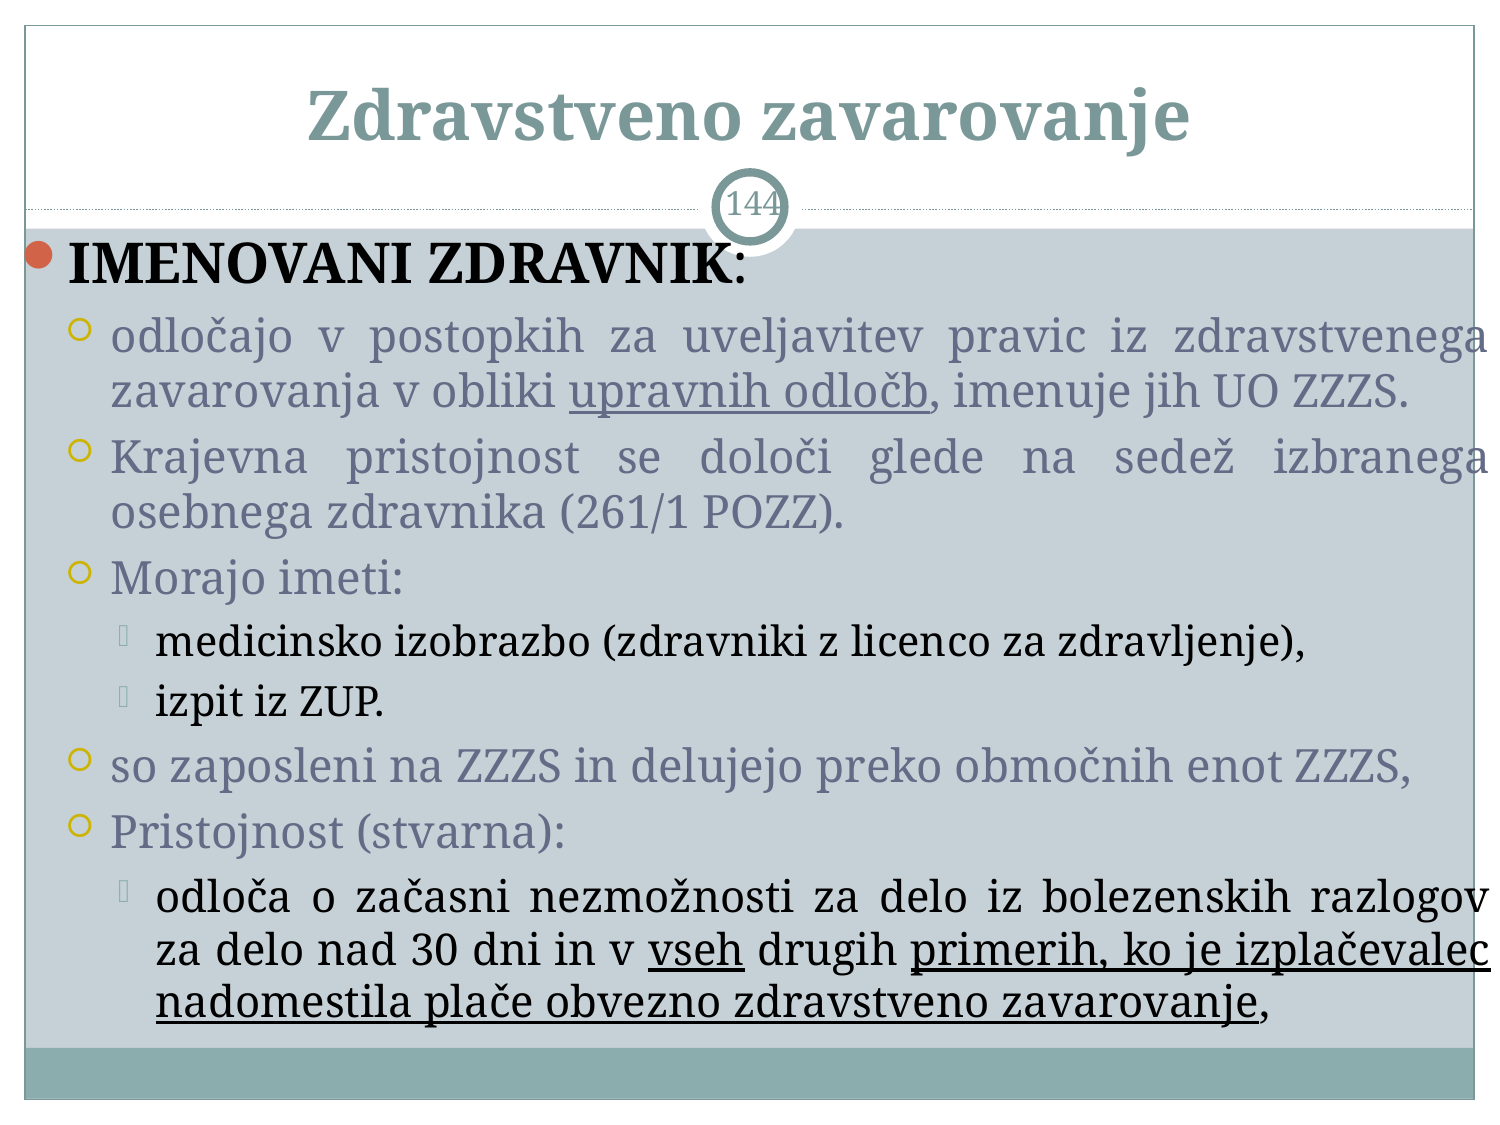

# Zdravstveno zavarovanje
IMENOVANI ZDRAVNIK:
odločajo v postopkih za uveljavitev pravic iz zdravstvenega zavarovanja v obliki upravnih odločb, imenuje jih UO ZZZS.
Krajevna pristojnost se določi glede na sedež izbranega osebnega zdravnika (261/1 POZZ).
Morajo imeti:
medicinsko izobrazbo (zdravniki z licenco za zdravljenje),
izpit iz ZUP.
so zaposleni na ZZZS in delujejo preko območnih enot ZZZS,
Pristojnost (stvarna):
odloča o začasni nezmožnosti za delo iz bolezenskih razlogov za delo nad 30 dni in v vseh drugih primerih, ko je izplačevalec nadomestila plače obvezno zdravstveno zavarovanje,